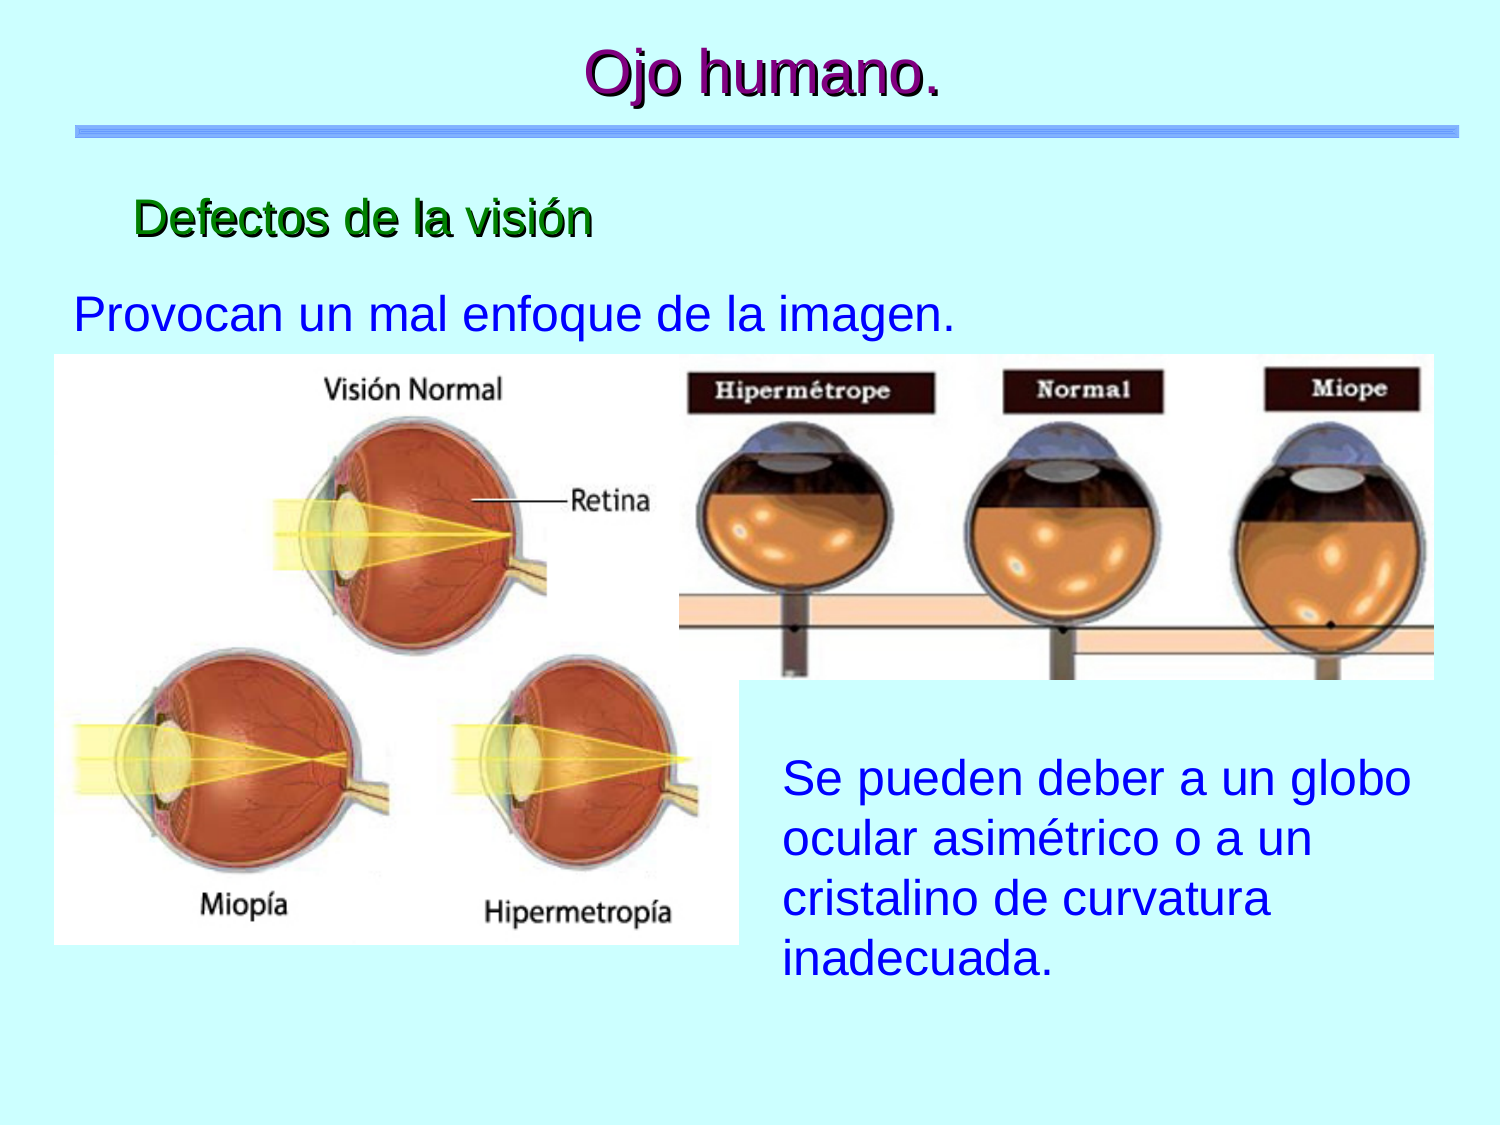

Ojo humano.
Defectos de la visión
Provocan un mal enfoque de la imagen.
Se pueden deber a un globo ocular asimétrico o a un cristalino de curvatura inadecuada.